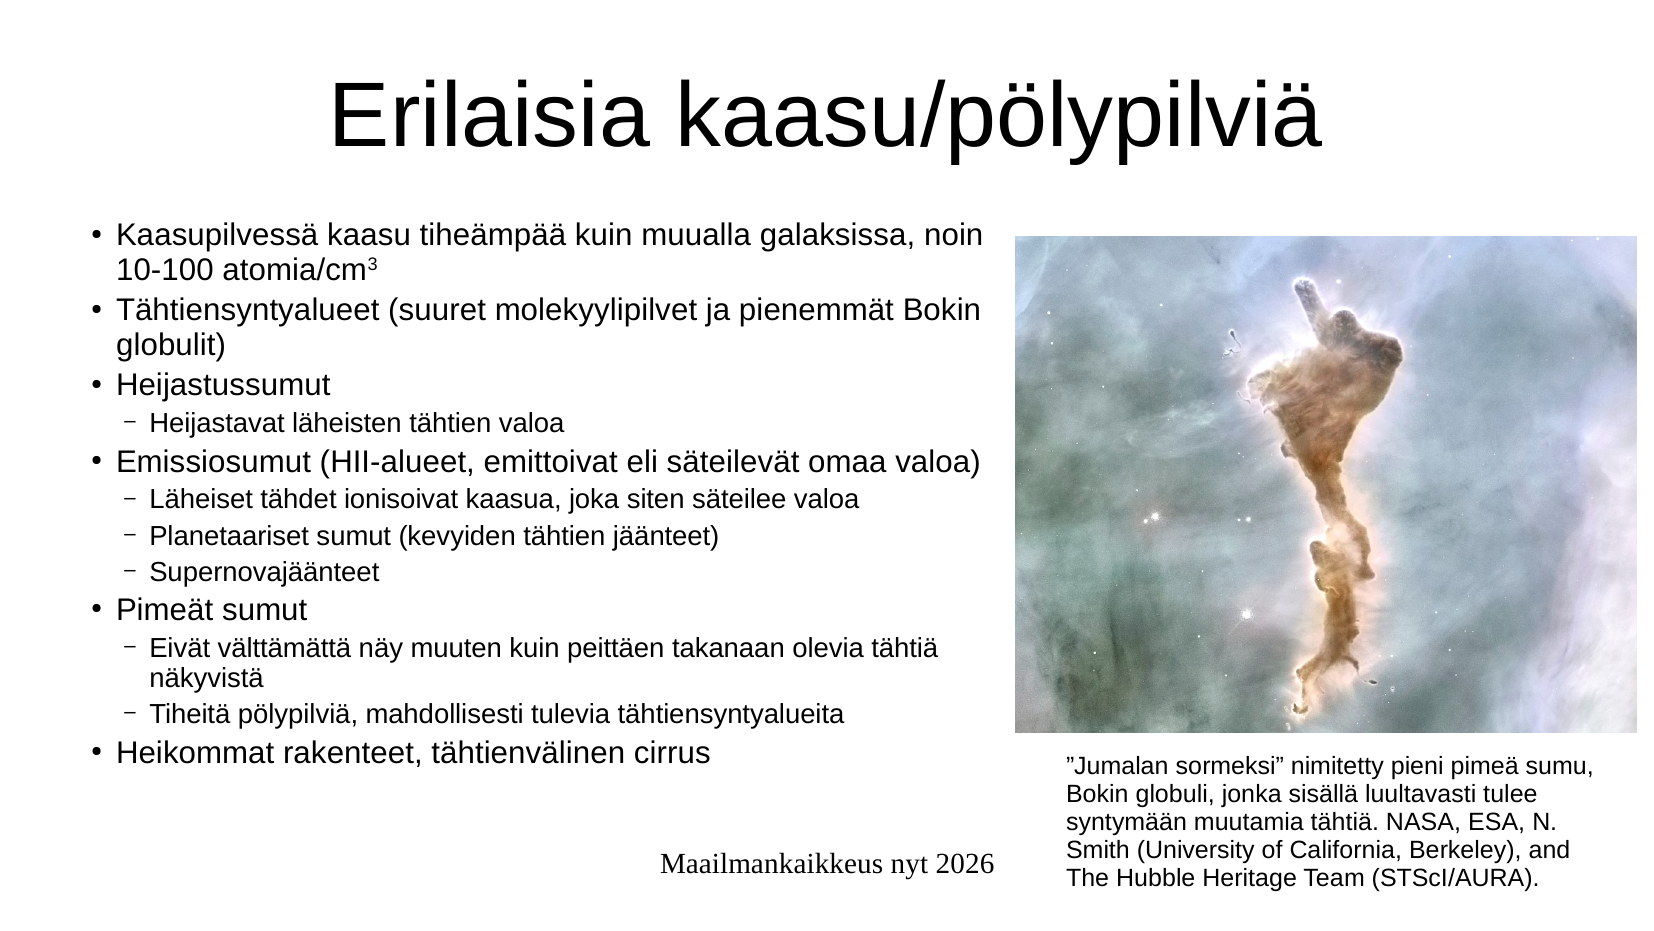

# Erilaisia kaasu/pölypilviä
Kaasupilvessä kaasu tiheämpää kuin muualla galaksissa, noin 10-100 atomia/cm3
Tähtiensyntyalueet (suuret molekyylipilvet ja pienemmät Bokin globulit)
Heijastussumut
Heijastavat läheisten tähtien valoa
Emissiosumut (HII-alueet, emittoivat eli säteilevät omaa valoa)
Läheiset tähdet ionisoivat kaasua, joka siten säteilee valoa
Planetaariset sumut (kevyiden tähtien jäänteet)
Supernovajäänteet
Pimeät sumut
Eivät välttämättä näy muuten kuin peittäen takanaan olevia tähtiä näkyvistä
Tiheitä pölypilviä, mahdollisesti tulevia tähtiensyntyalueita
Heikommat rakenteet, tähtienvälinen cirrus
”Jumalan sormeksi” nimitetty pieni pimeä sumu, Bokin globuli, jonka sisällä luultavasti tulee syntymään muutamia tähtiä. NASA, ESA, N. Smith (University of California, Berkeley), and The Hubble Heritage Team (STScI/AURA).